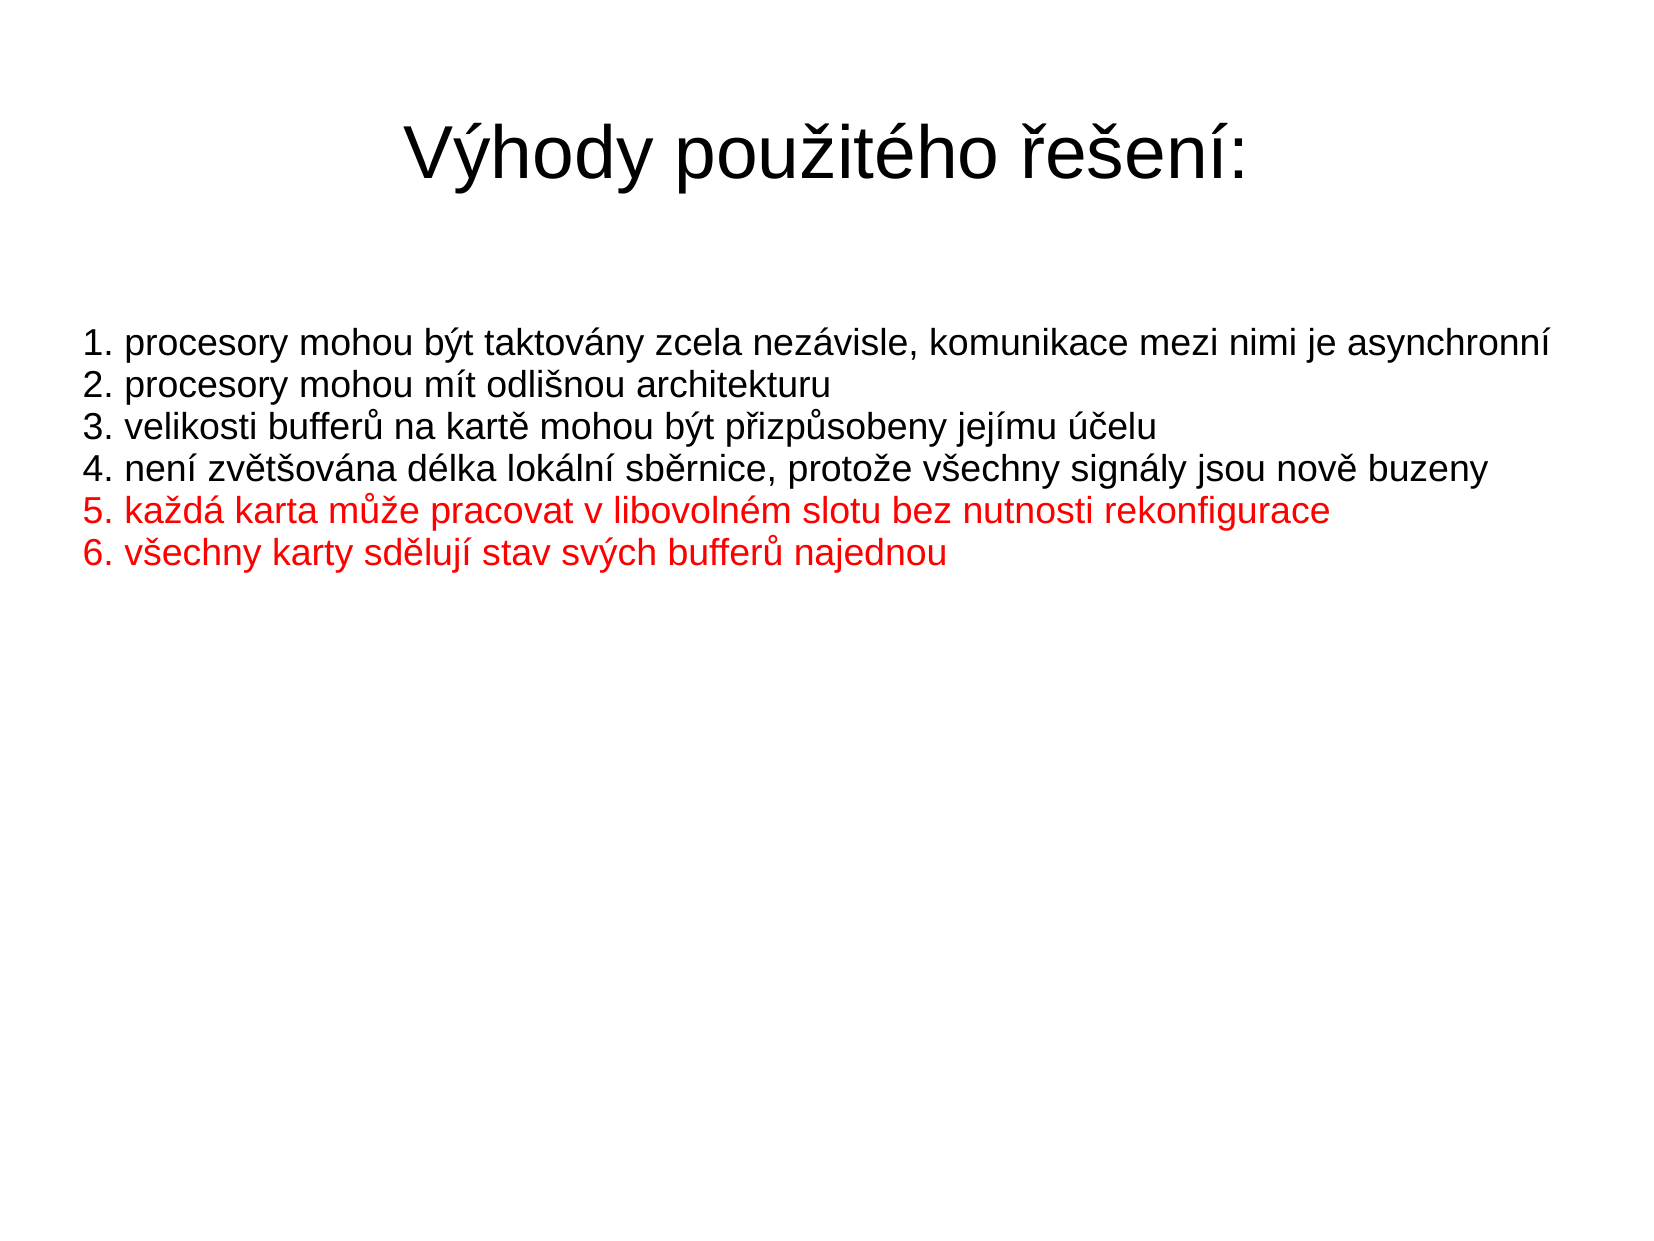

# Výhody použitého řešení:
1. procesory mohou být taktovány zcela nezávisle, komunikace mezi nimi je asynchronní
2. procesory mohou mít odlišnou architekturu
3. velikosti bufferů na kartě mohou být přizpůsobeny jejímu účelu
4. není zvětšována délka lokální sběrnice, protože všechny signály jsou nově buzeny
5. každá karta může pracovat v libovolném slotu bez nutnosti rekonfigurace
6. všechny karty sdělují stav svých bufferů najednou